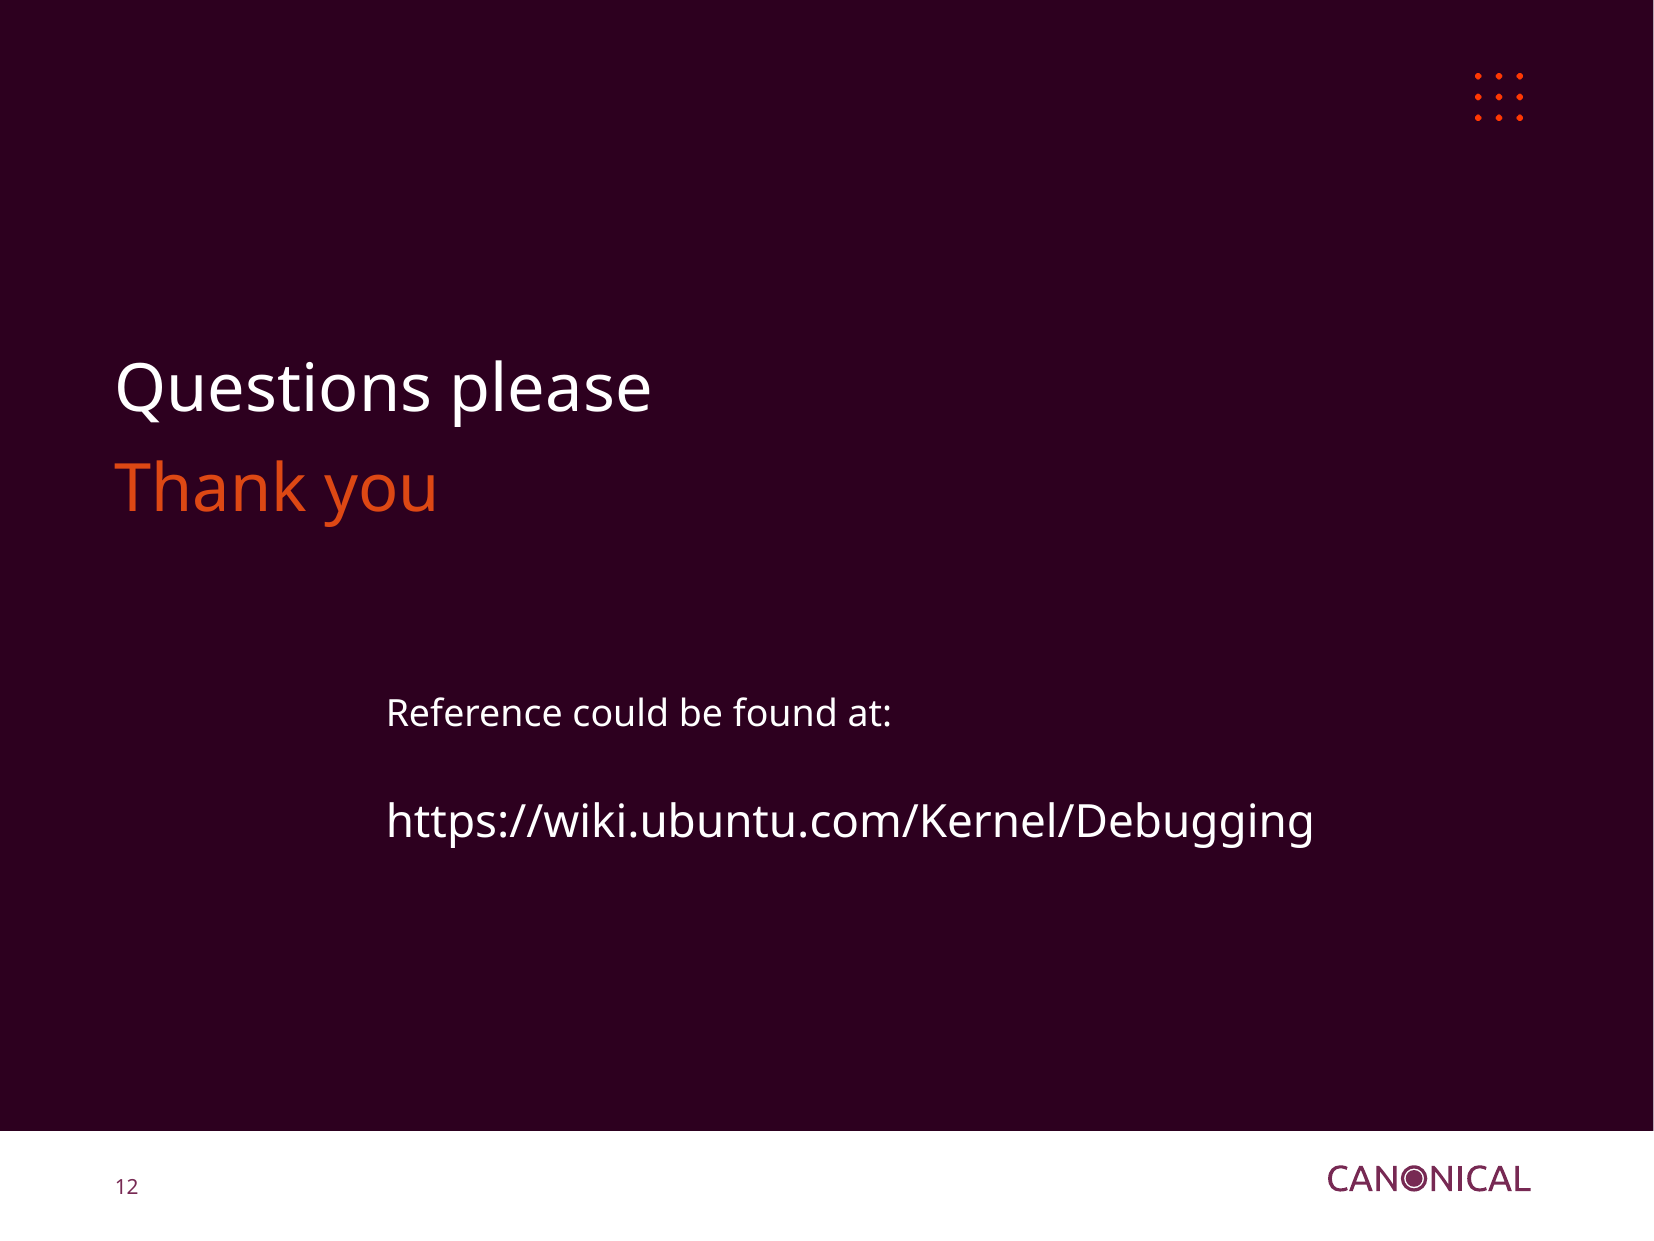

# Questions please Thank you
Reference could be found at:
https://wiki.ubuntu.com/Kernel/Debugging